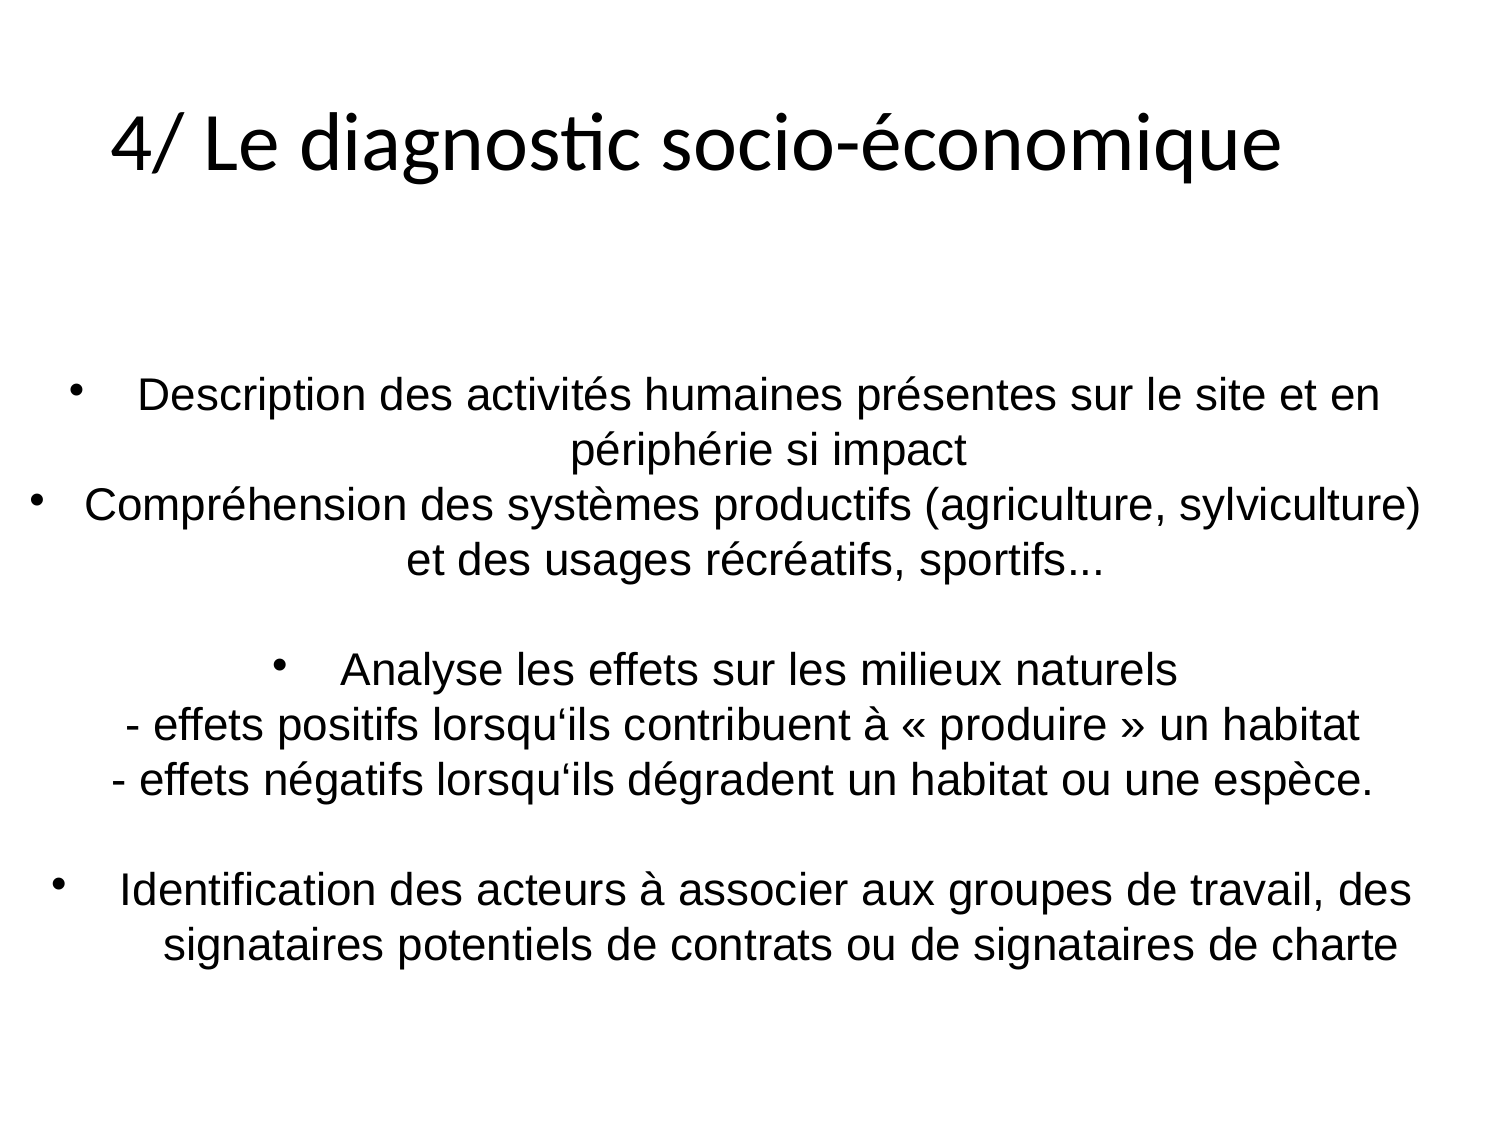

Description des activités humaines présentes sur le site et en
 périphérie si impact
 Compréhension des systèmes productifs (agriculture, sylviculture)
 et des usages récréatifs, sportifs...
 Analyse les effets sur les milieux naturels
- effets positifs lorsqu‘ils contribuent à « produire » un habitat
- effets négatifs lorsqu‘ils dégradent un habitat ou une espèce.
 Identification des acteurs à associer aux groupes de travail, des
 signataires potentiels de contrats ou de signataires de charte
# 4/ Le diagnostic socio-économique